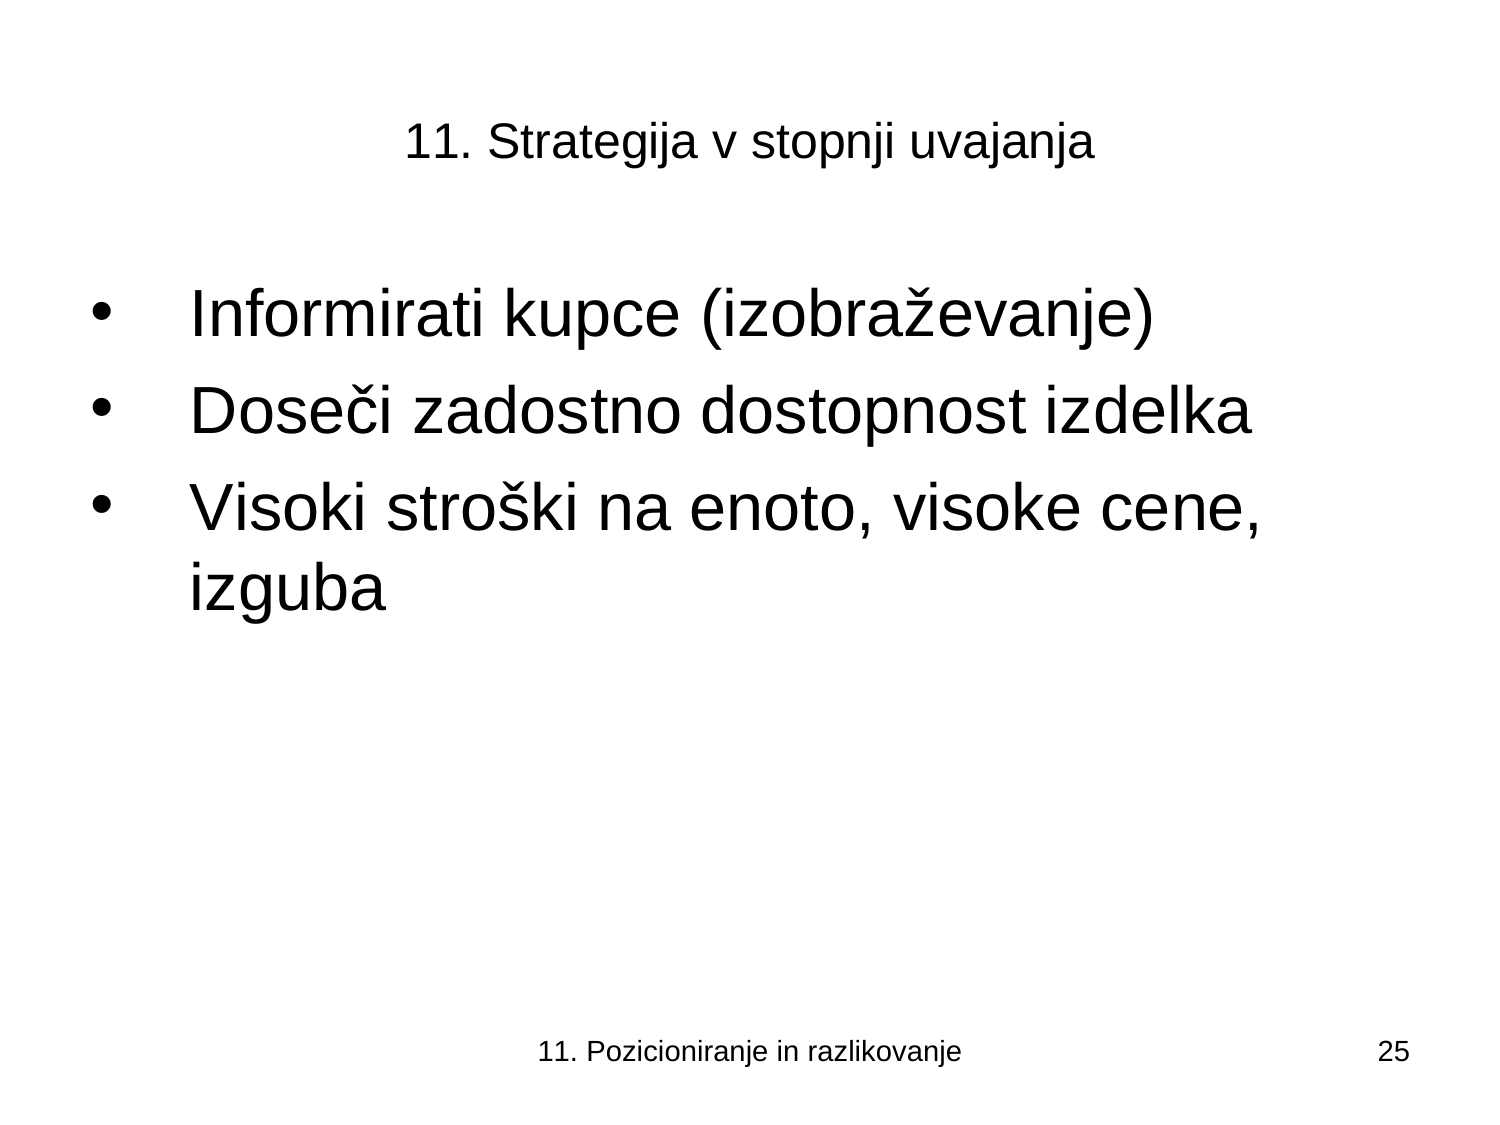

# 11. Strategija v stopnji uvajanja
Informirati kupce (izobraževanje)
Doseči zadostno dostopnost izdelka
Visoki stroški na enoto, visoke cene, izguba
11. Pozicioniranje in razlikovanje